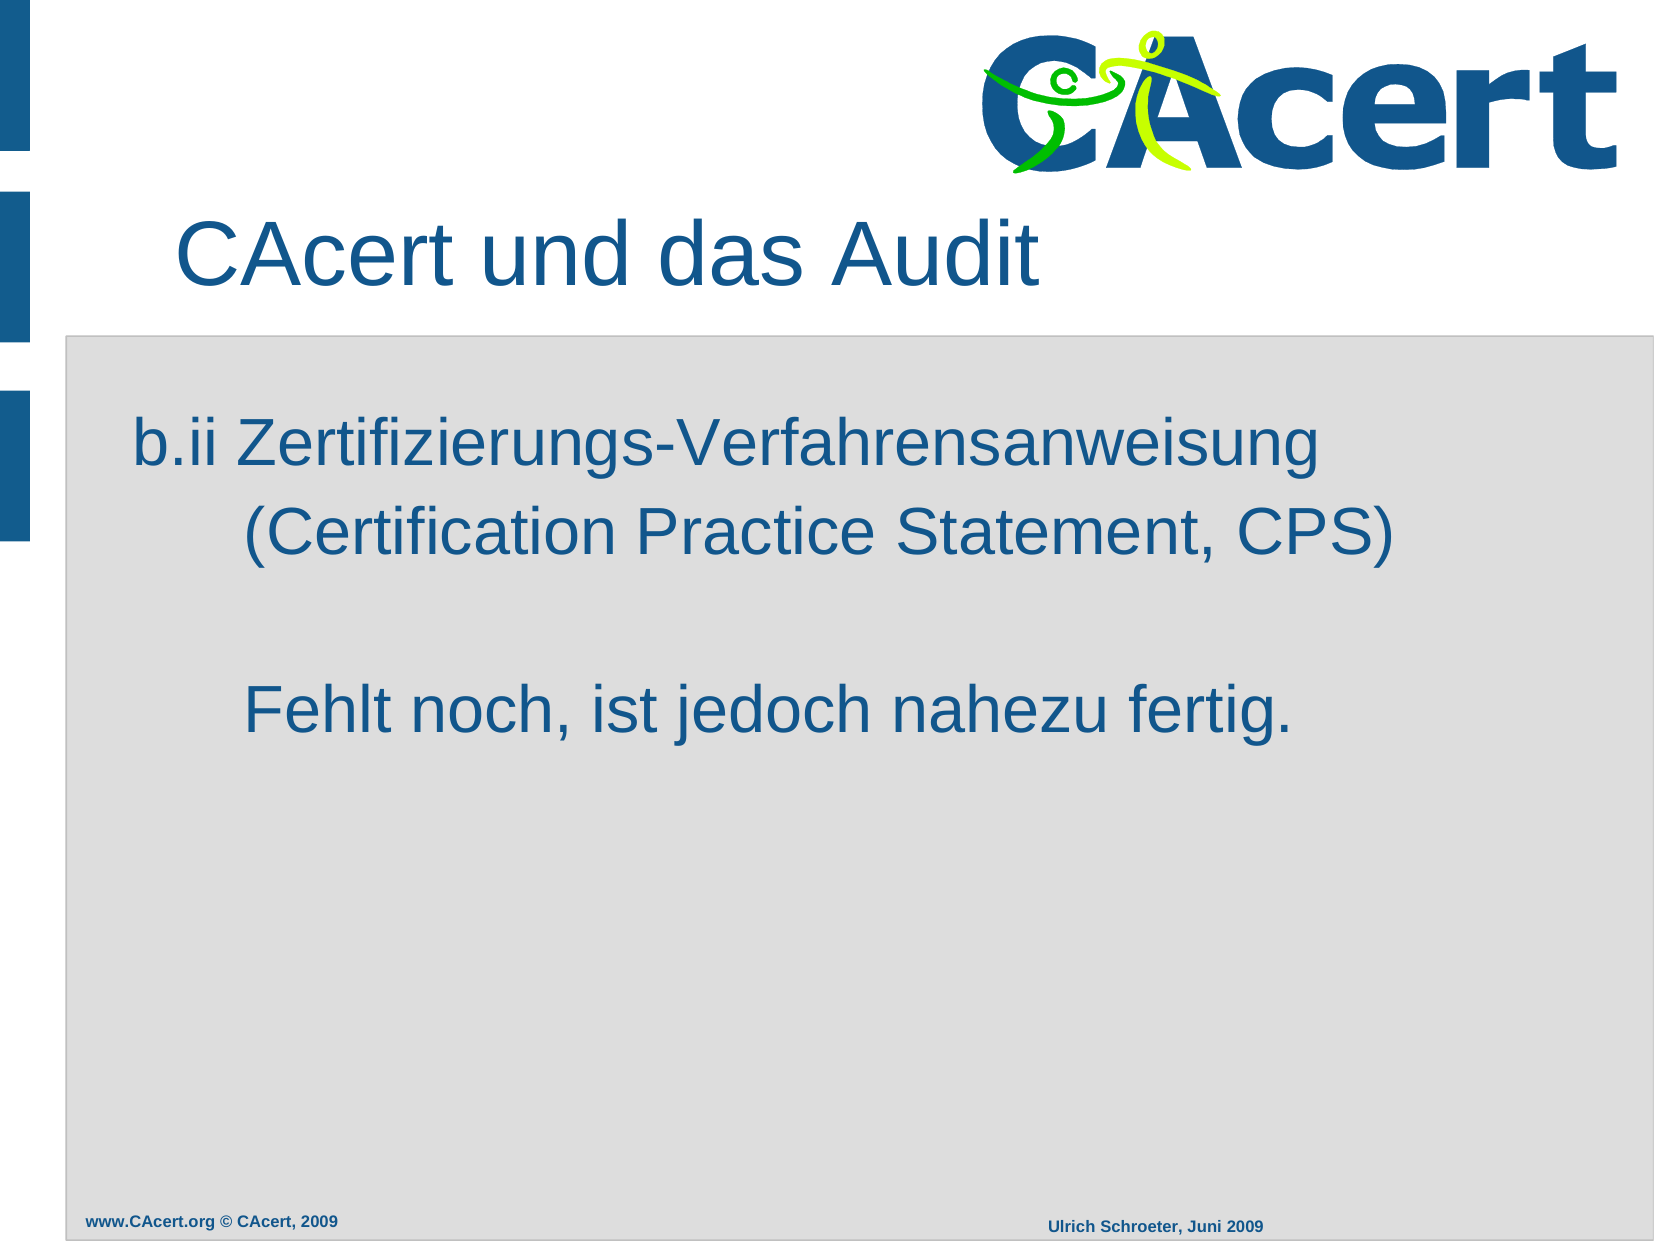

CAcert und das Audit
b.ii Zertifizierungs-Verfahrensanweisung
 (Certification Practice Statement, CPS)
 Fehlt noch, ist jedoch nahezu fertig.